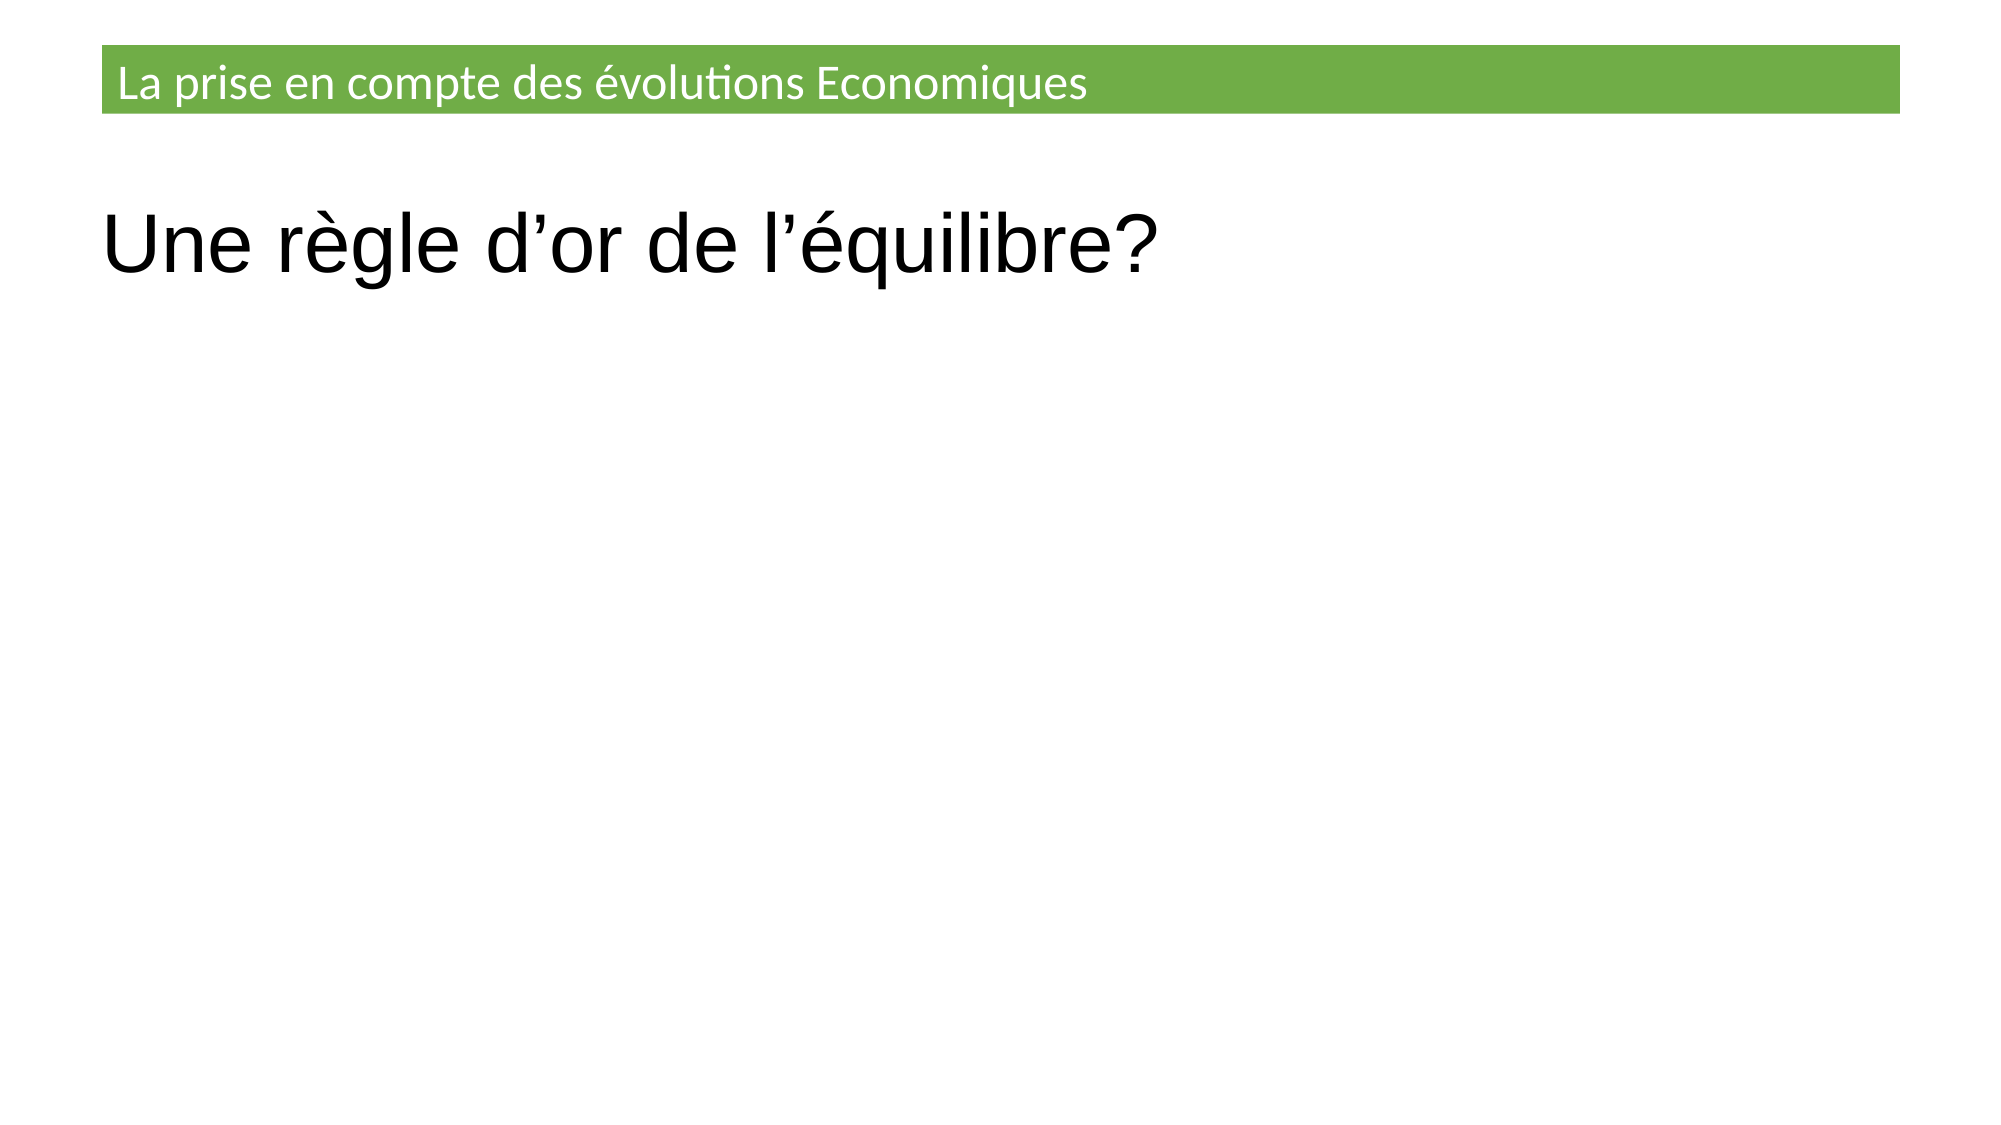

La prise en compte des évolutions Economiques
# Une règle d’or de l’équilibre?